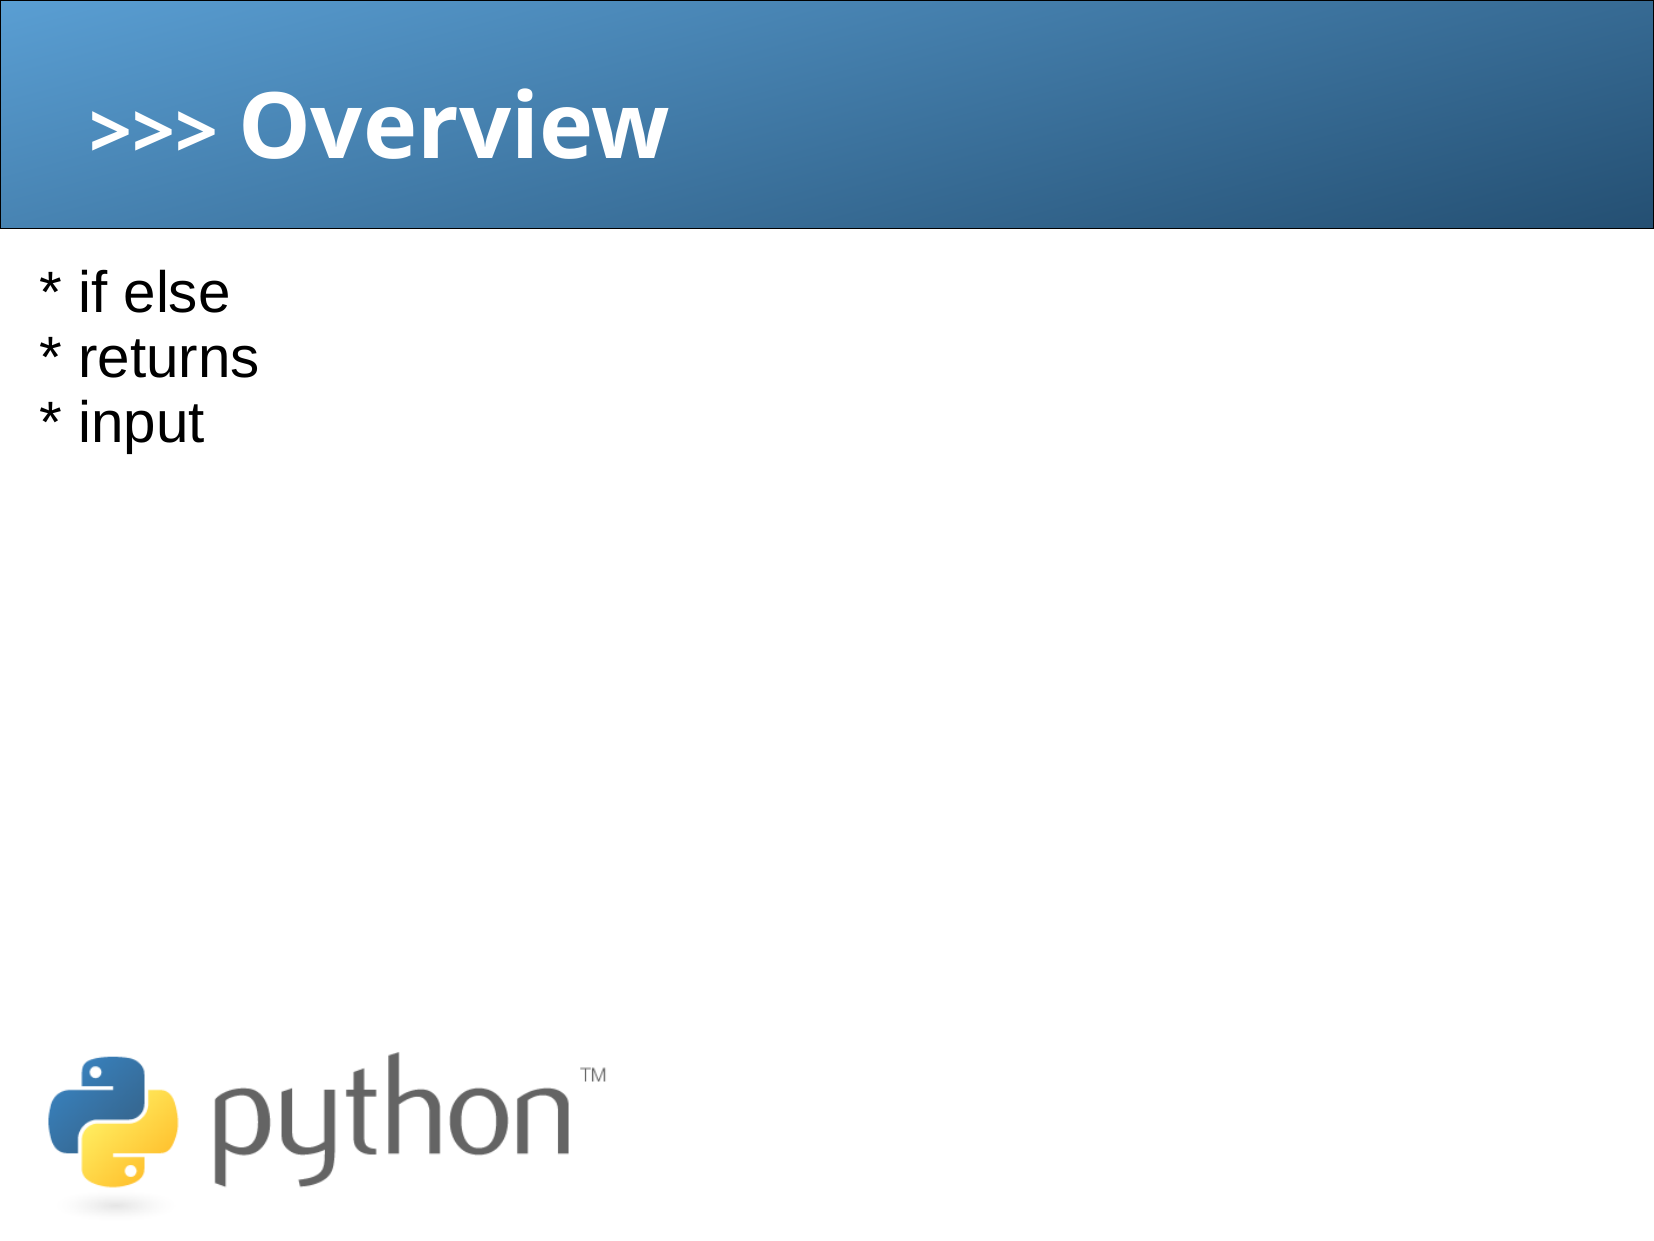

>>> Overview
* if else
* returns
* input